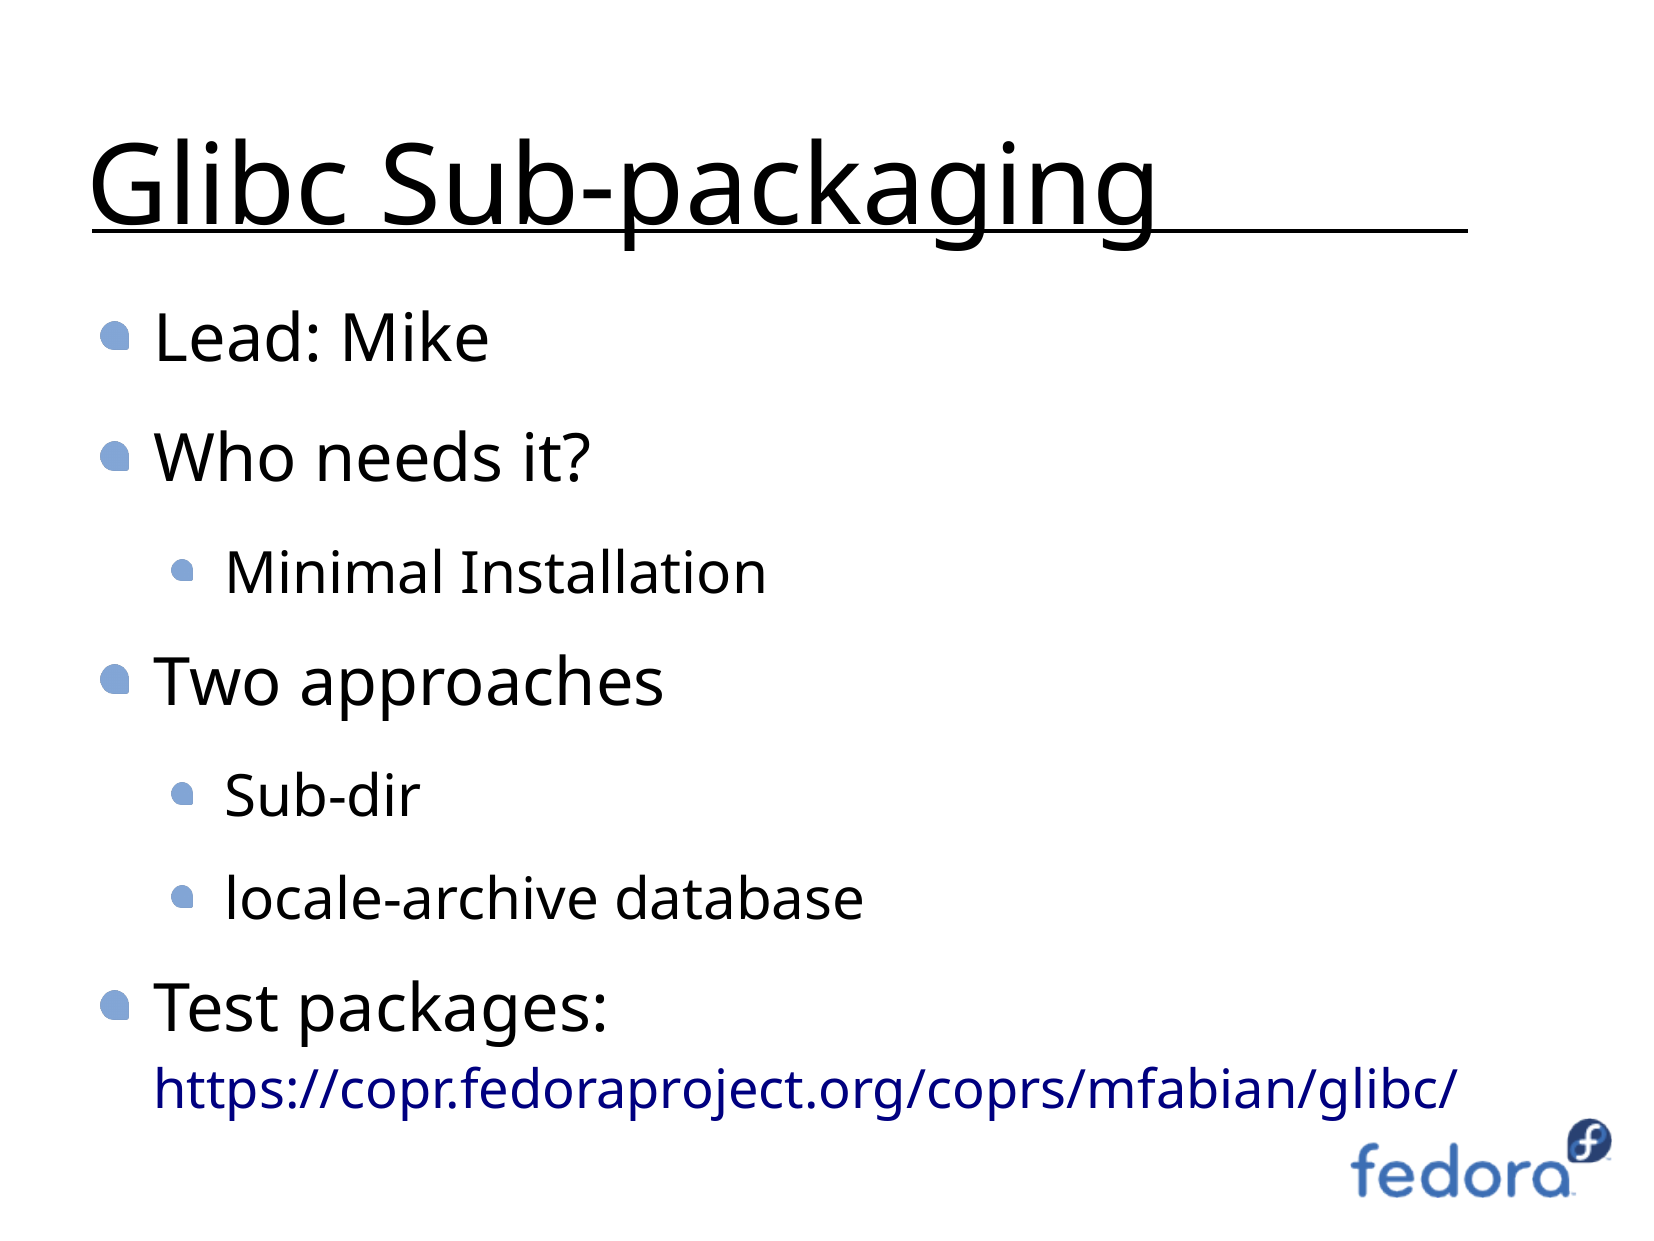

# Glibc Sub-packaging
Lead: Mike
Who needs it?
Minimal Installation
Two approaches
Sub-dir
locale-archive database
Test packages: https://copr.fedoraproject.org/coprs/mfabian/glibc/